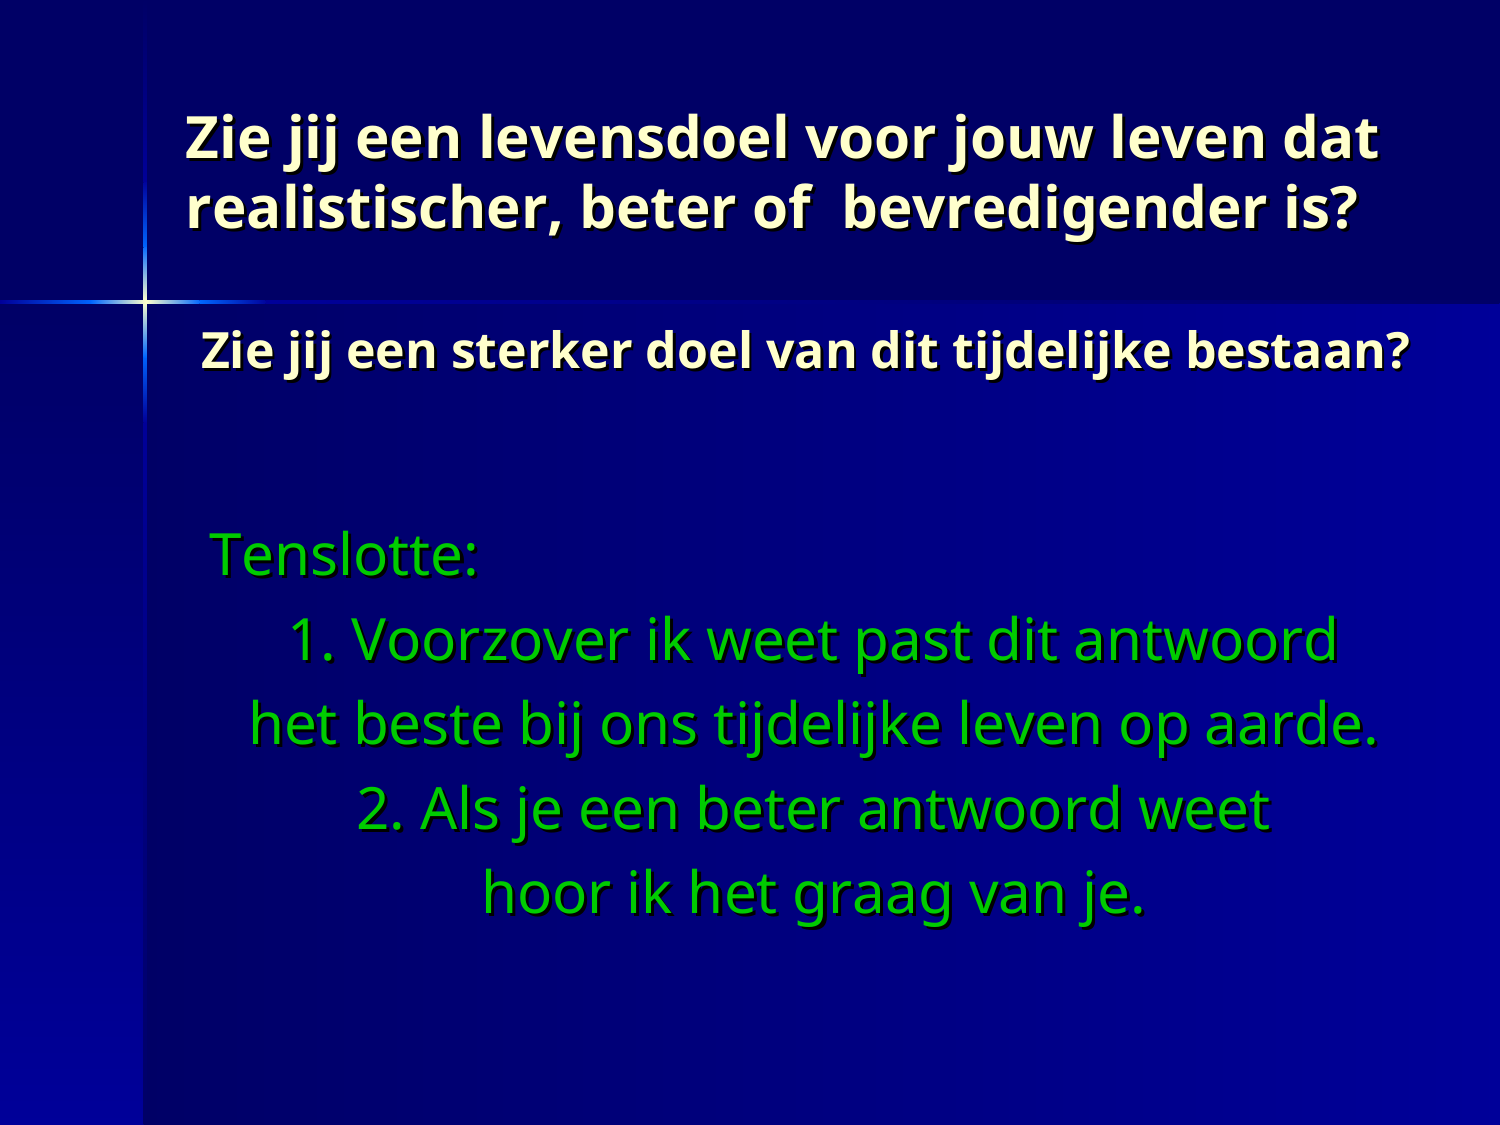

# Zie jij een levensdoel voor jouw leven dat realistischer, beter of bevredigender is? Zie jij een sterker doel van dit tijdelijke bestaan?
Tenslotte:
1. Voorzover ik weet past dit antwoord
het beste bij ons tijdelijke leven op aarde.
2. Als je een beter antwoord weet
hoor ik het graag van je.